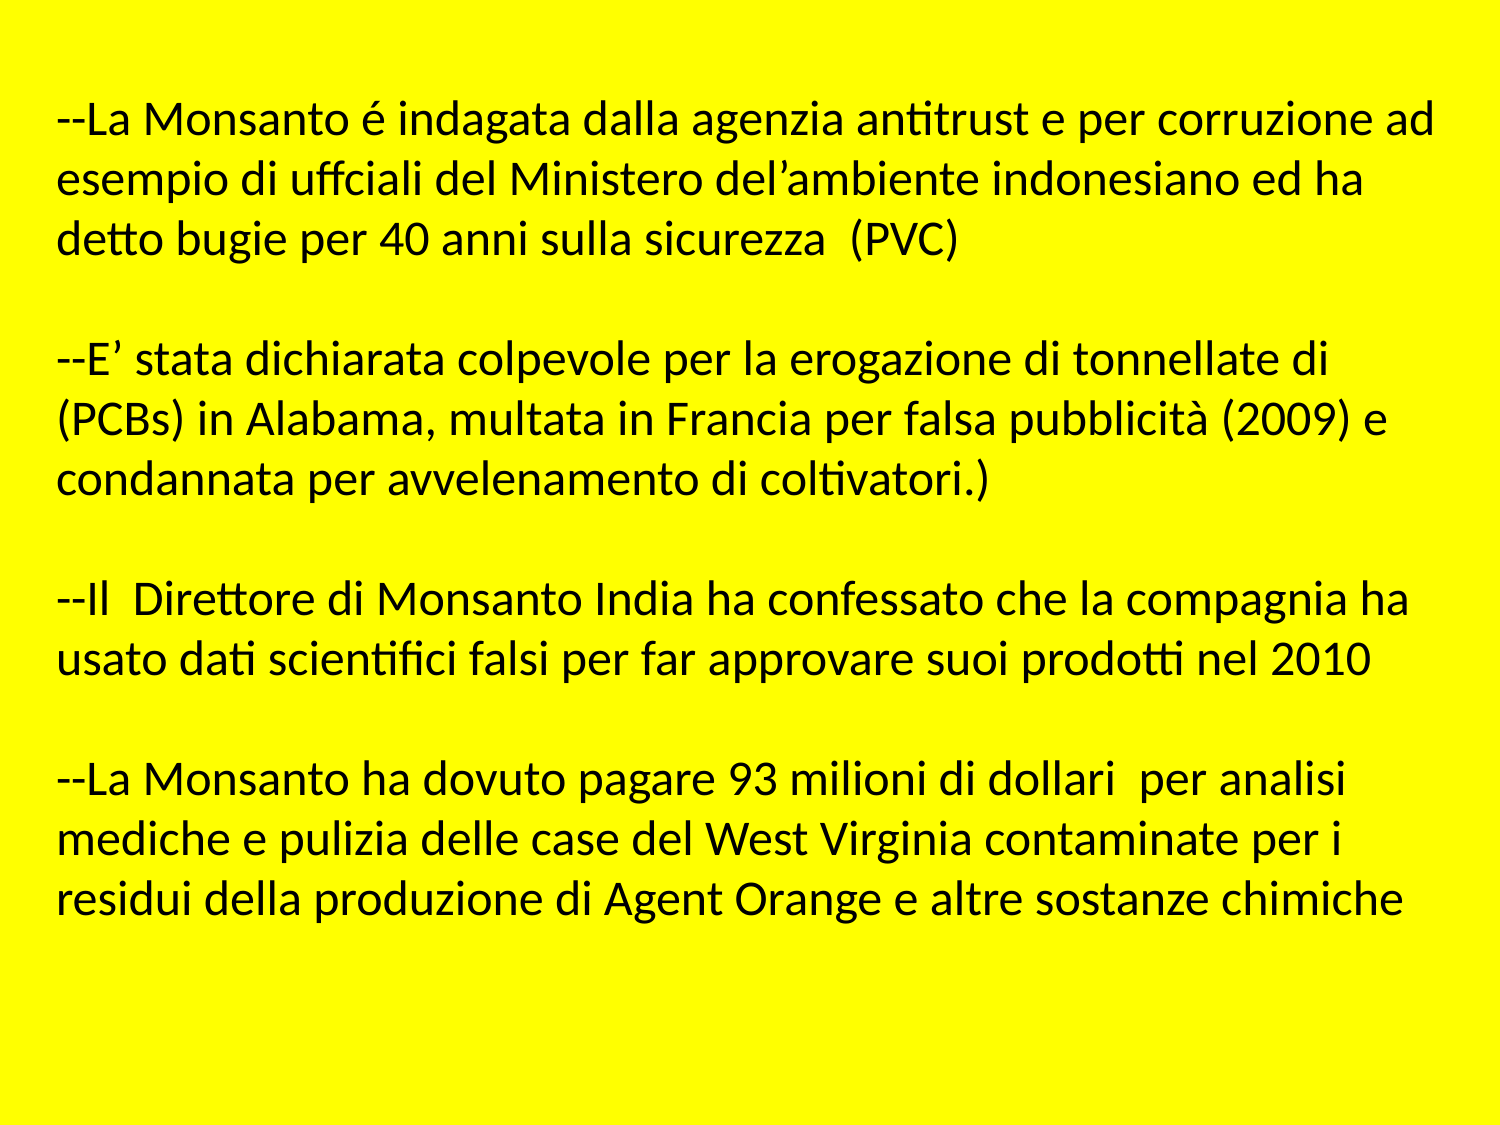

--La Monsanto é indagata dalla agenzia antitrust e per corruzione ad esempio di uffciali del Ministero del’ambiente indonesiano ed ha detto bugie per 40 anni sulla sicurezza (PVC)
--E’ stata dichiarata colpevole per la erogazione di tonnellate di (PCBs) in Alabama, multata in Francia per falsa pubblicità (2009) e condannata per avvelenamento di coltivatori.)
--Il Direttore di Monsanto India ha confessato che la compagnia ha usato dati scientifici falsi per far approvare suoi prodotti nel 2010
--La Monsanto ha dovuto pagare 93 milioni di dollari per analisi mediche e pulizia delle case del West Virginia contaminate per i residui della produzione di Agent Orange e altre sostanze chimiche